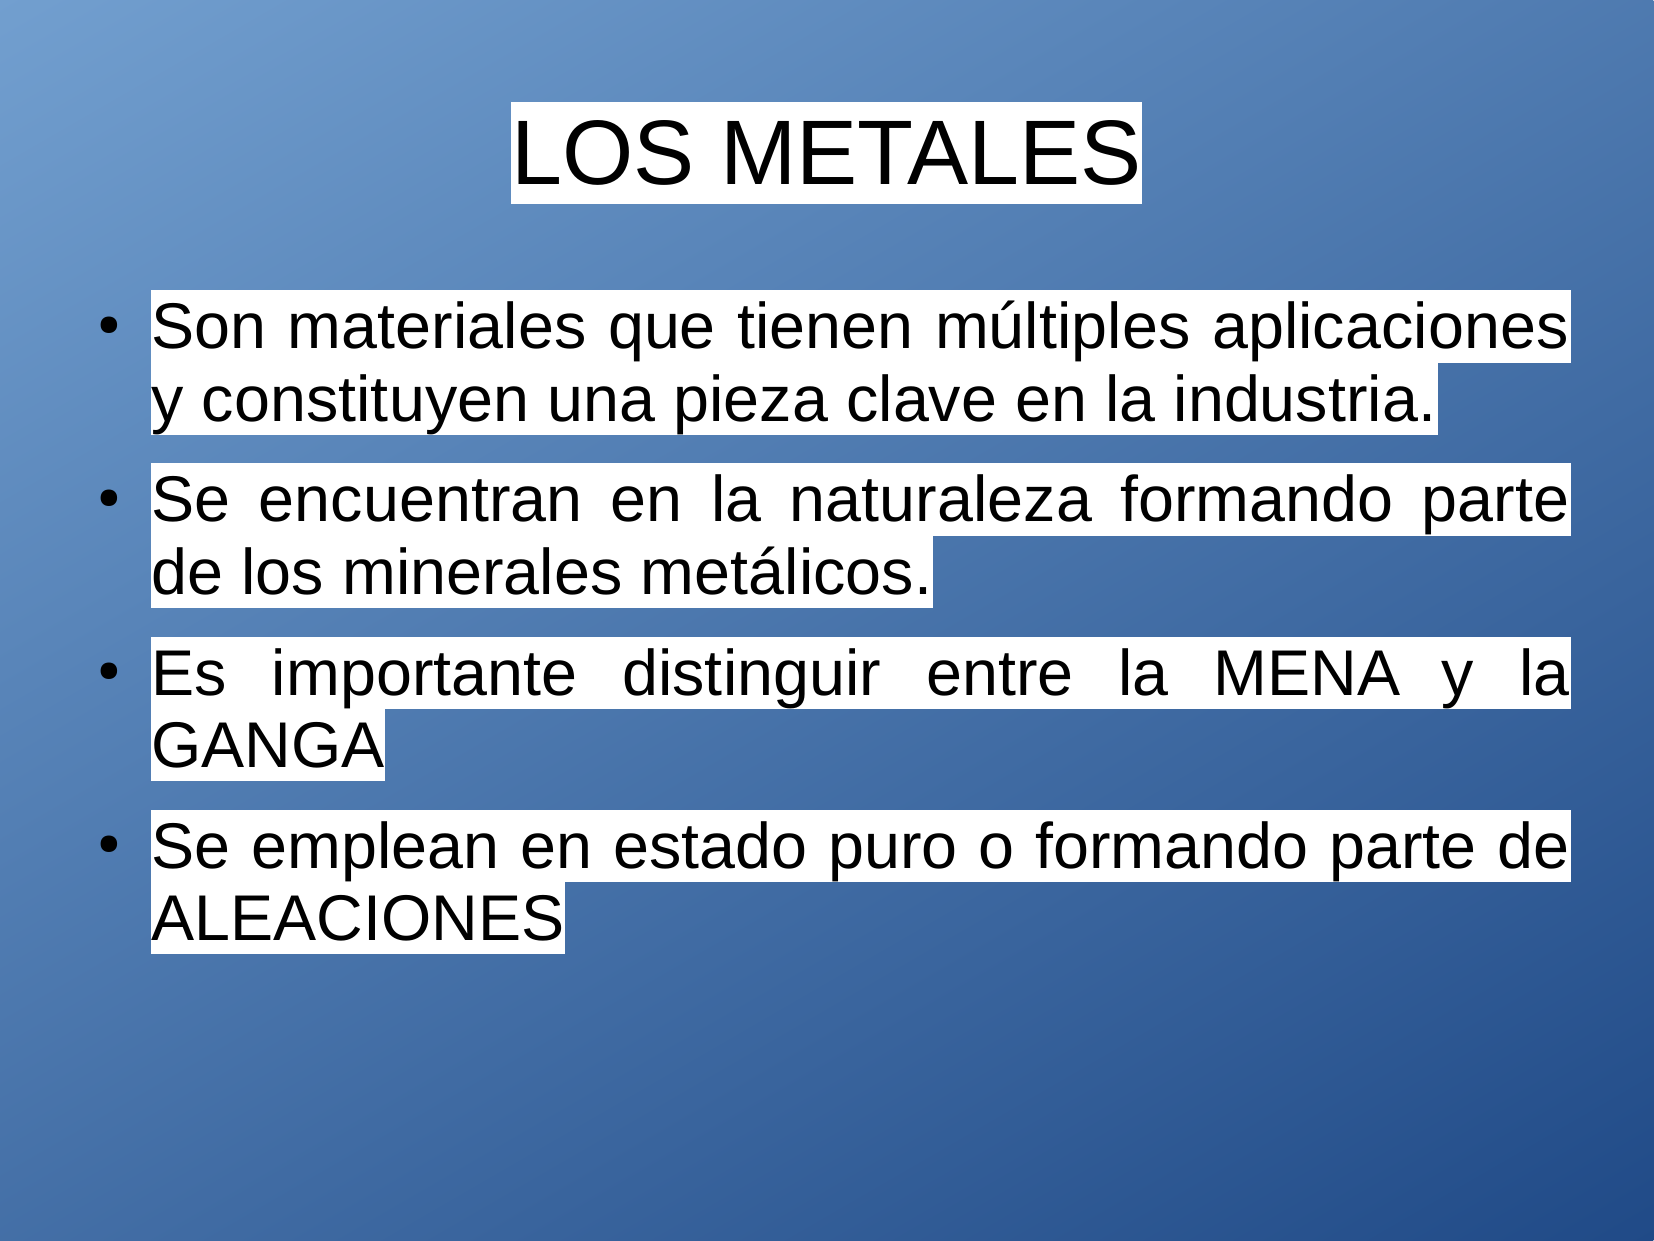

# LOS METALES
Son materiales que tienen múltiples aplicaciones y constituyen una pieza clave en la industria.
Se encuentran en la naturaleza formando parte de los minerales metálicos.
Es importante distinguir entre la MENA y la GANGA
Se emplean en estado puro o formando parte de ALEACIONES